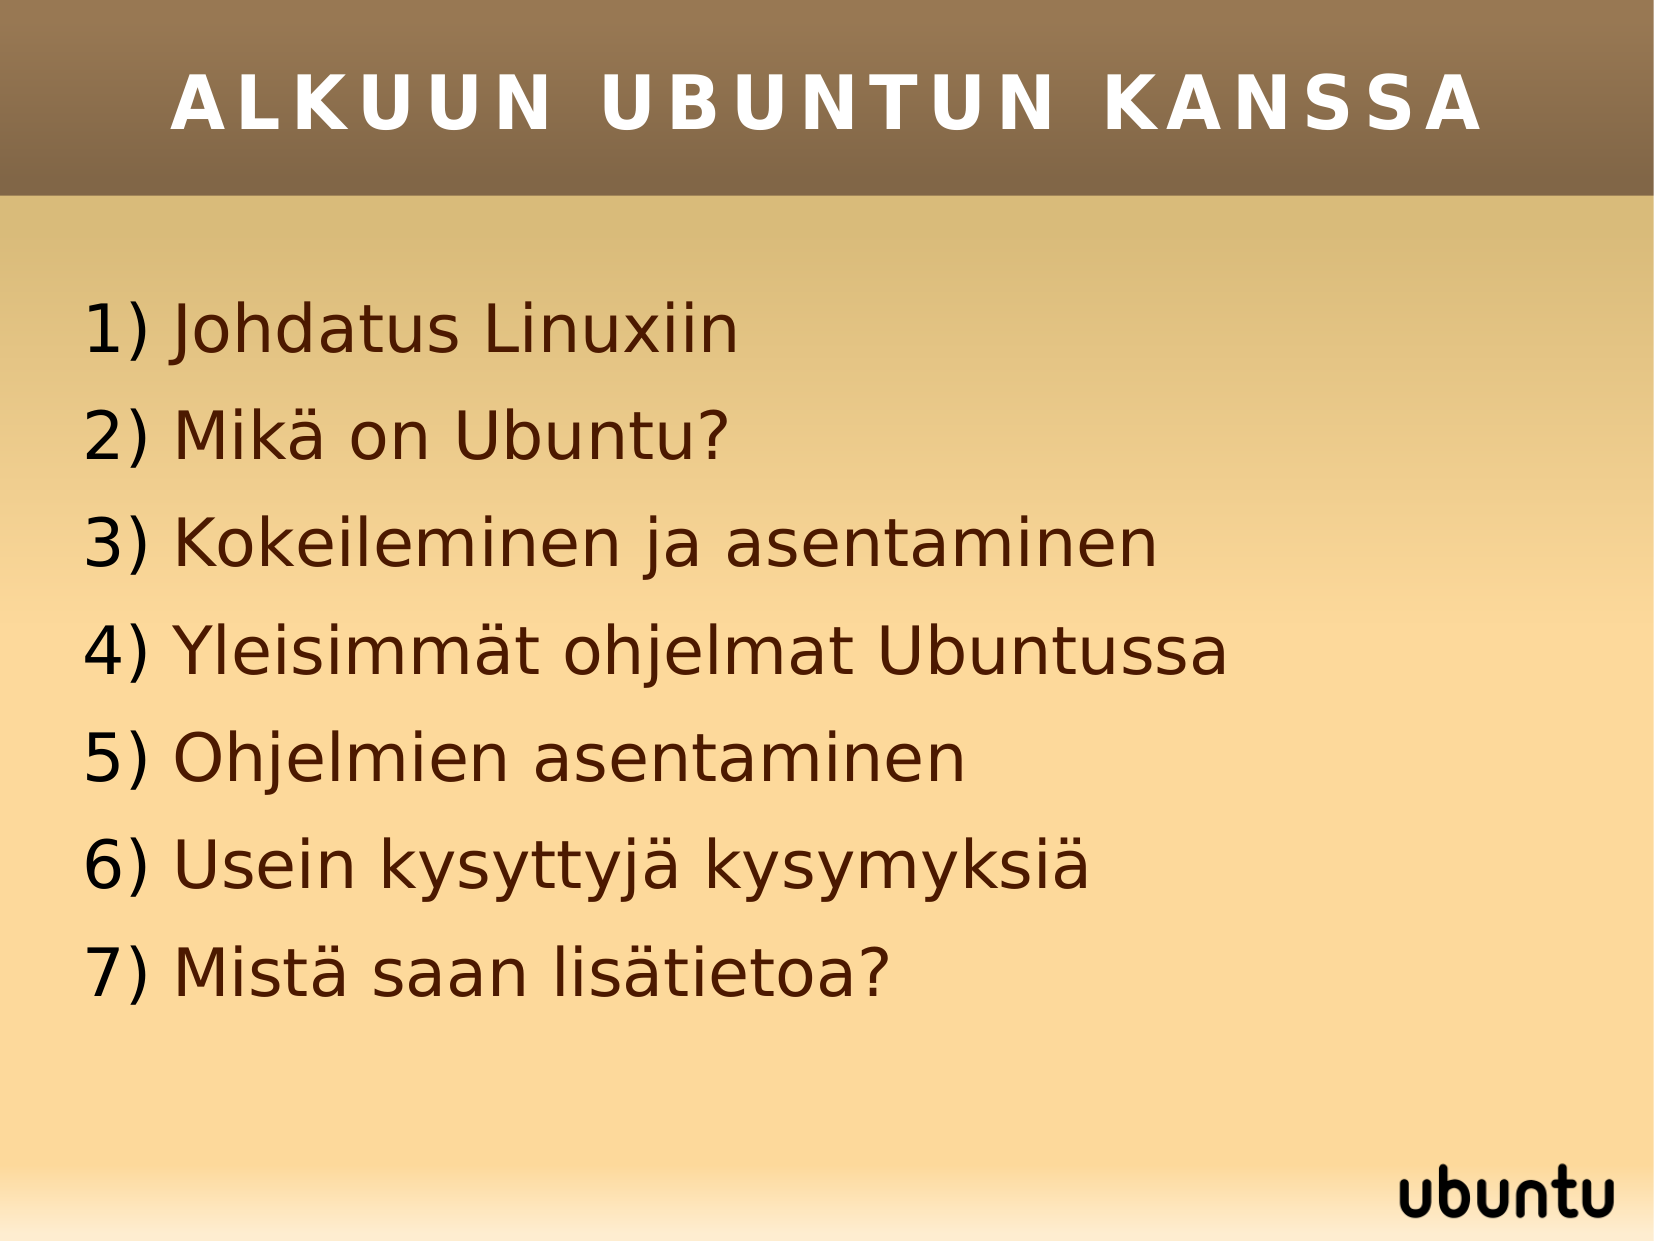

# ALKUUN UBUNTUN KANSSA
 Johdatus Linuxiin
 Mikä on Ubuntu?
 Kokeileminen ja asentaminen
 Yleisimmät ohjelmat Ubuntussa
 Ohjelmien asentaminen
 Usein kysyttyjä kysymyksiä
 Mistä saan lisätietoa?